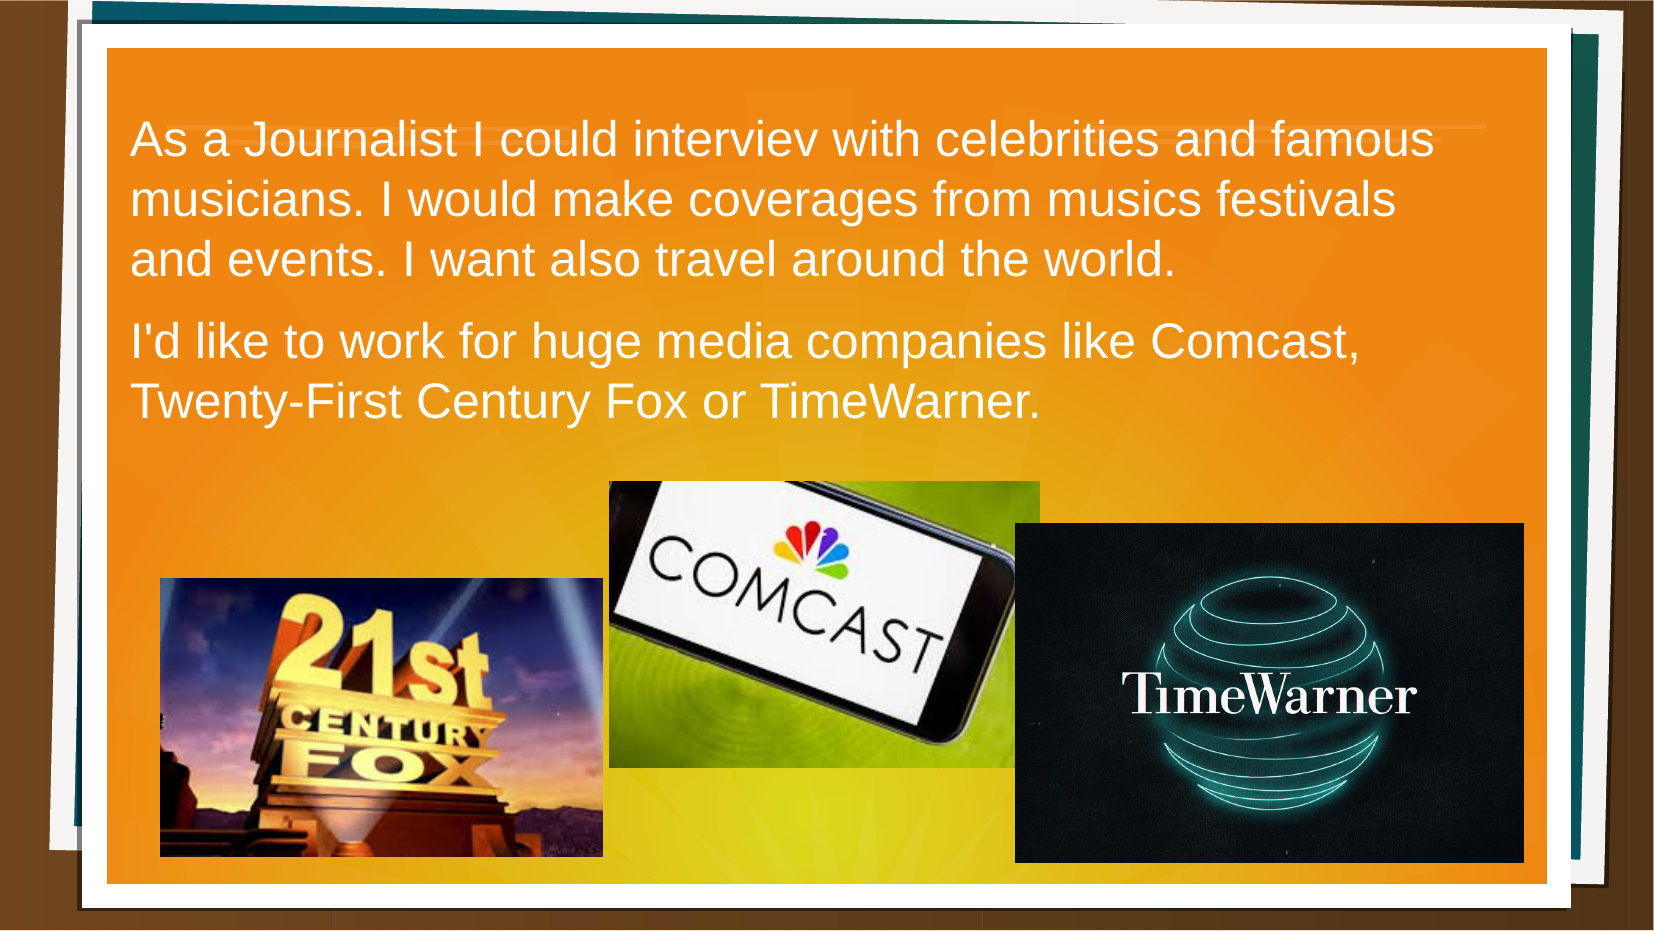

As a Journalist I could interviev with celebrities and famous musicians. I would make coverages from musics festivals and events. I want also travel around the world.
I'd like to work for huge media companies like Comcast, Twenty-First Century Fox or TimeWarner.
#